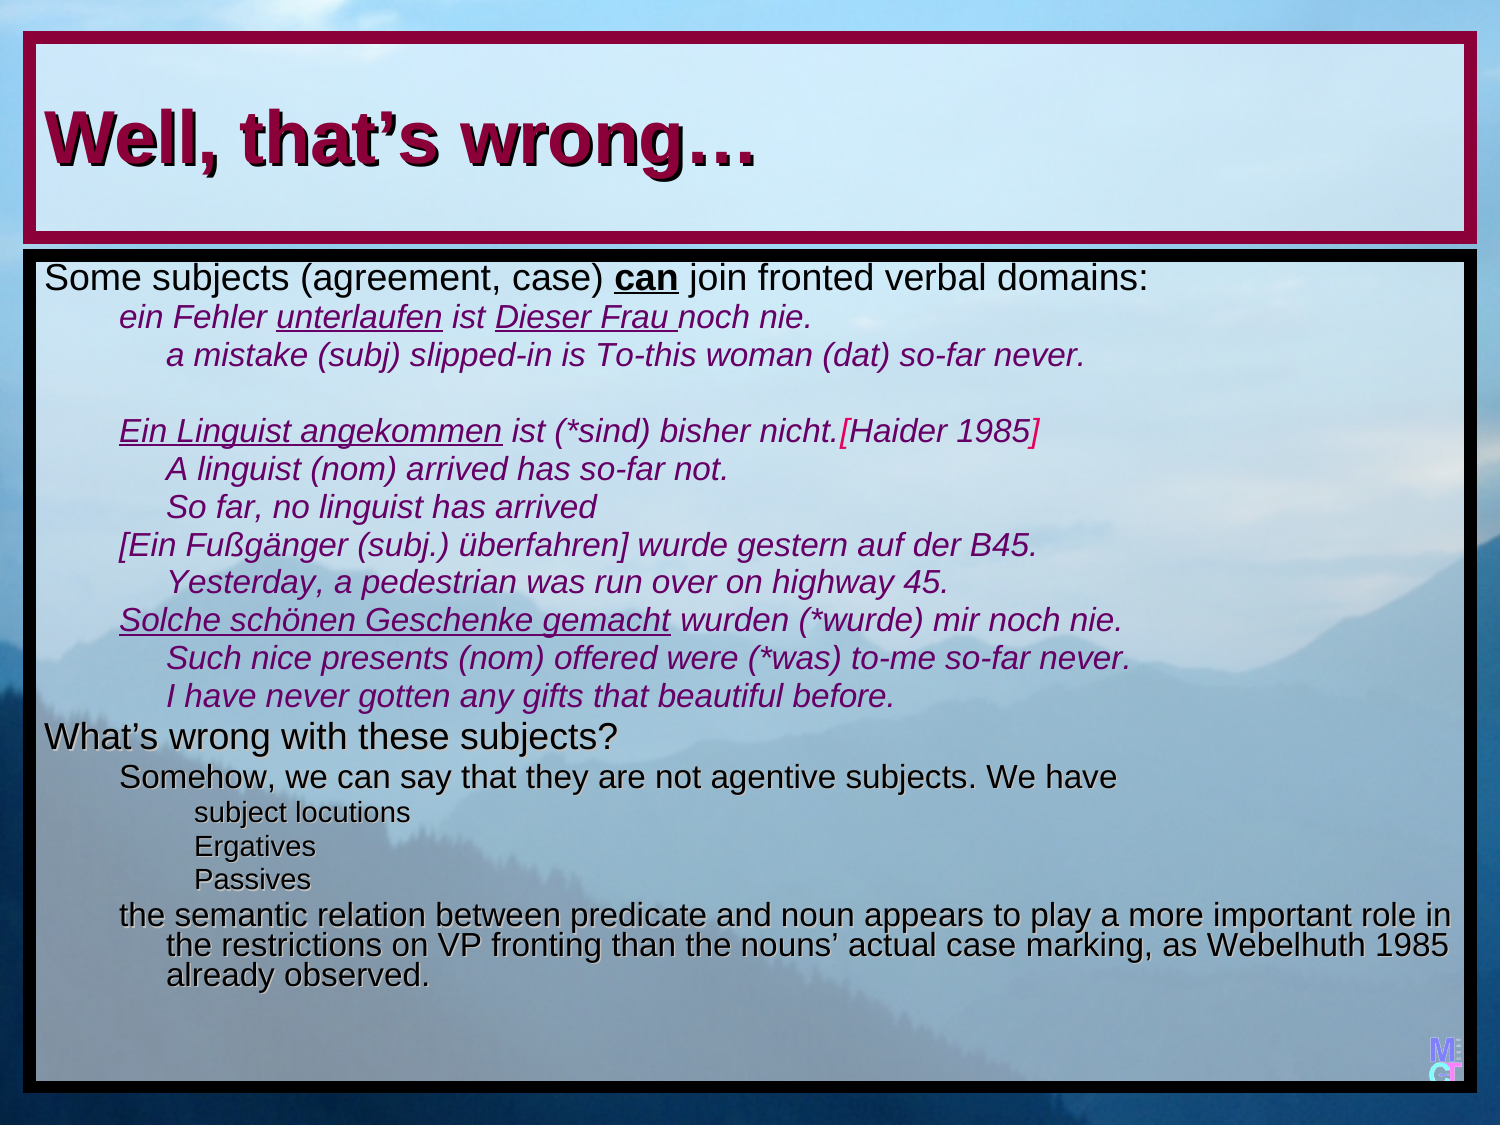

# Well, that’s wrong…
Some subjects (agreement, case) can join fronted verbal domains:
ein Fehler unterlaufen ist Dieser Frau noch nie.
	a mistake (subj) slipped-in is To-this woman (dat) so-far never.
Ein Linguist angekommen ist (*sind) bisher nicht.[Haider 1985]
	A linguist (nom) arrived has so-far not.
	So far, no linguist has arrived
[Ein Fußgänger (subj.) überfahren] wurde gestern auf der B45.
	Yesterday, a pedestrian was run over on highway 45.
Solche schönen Geschenke gemacht wurden (*wurde) mir noch nie.
	Such nice presents (nom) offered were (*was) to-me so-far never.
	I have never gotten any gifts that beautiful before.
What’s wrong with these subjects?
Somehow, we can say that they are not agentive subjects. We have
subject locutions
Ergatives
Passives
the semantic relation between predicate and noun appears to play a more important role in the restrictions on VP fronting than the nouns’ actual case marking, as Webelhuth 1985 already observed.